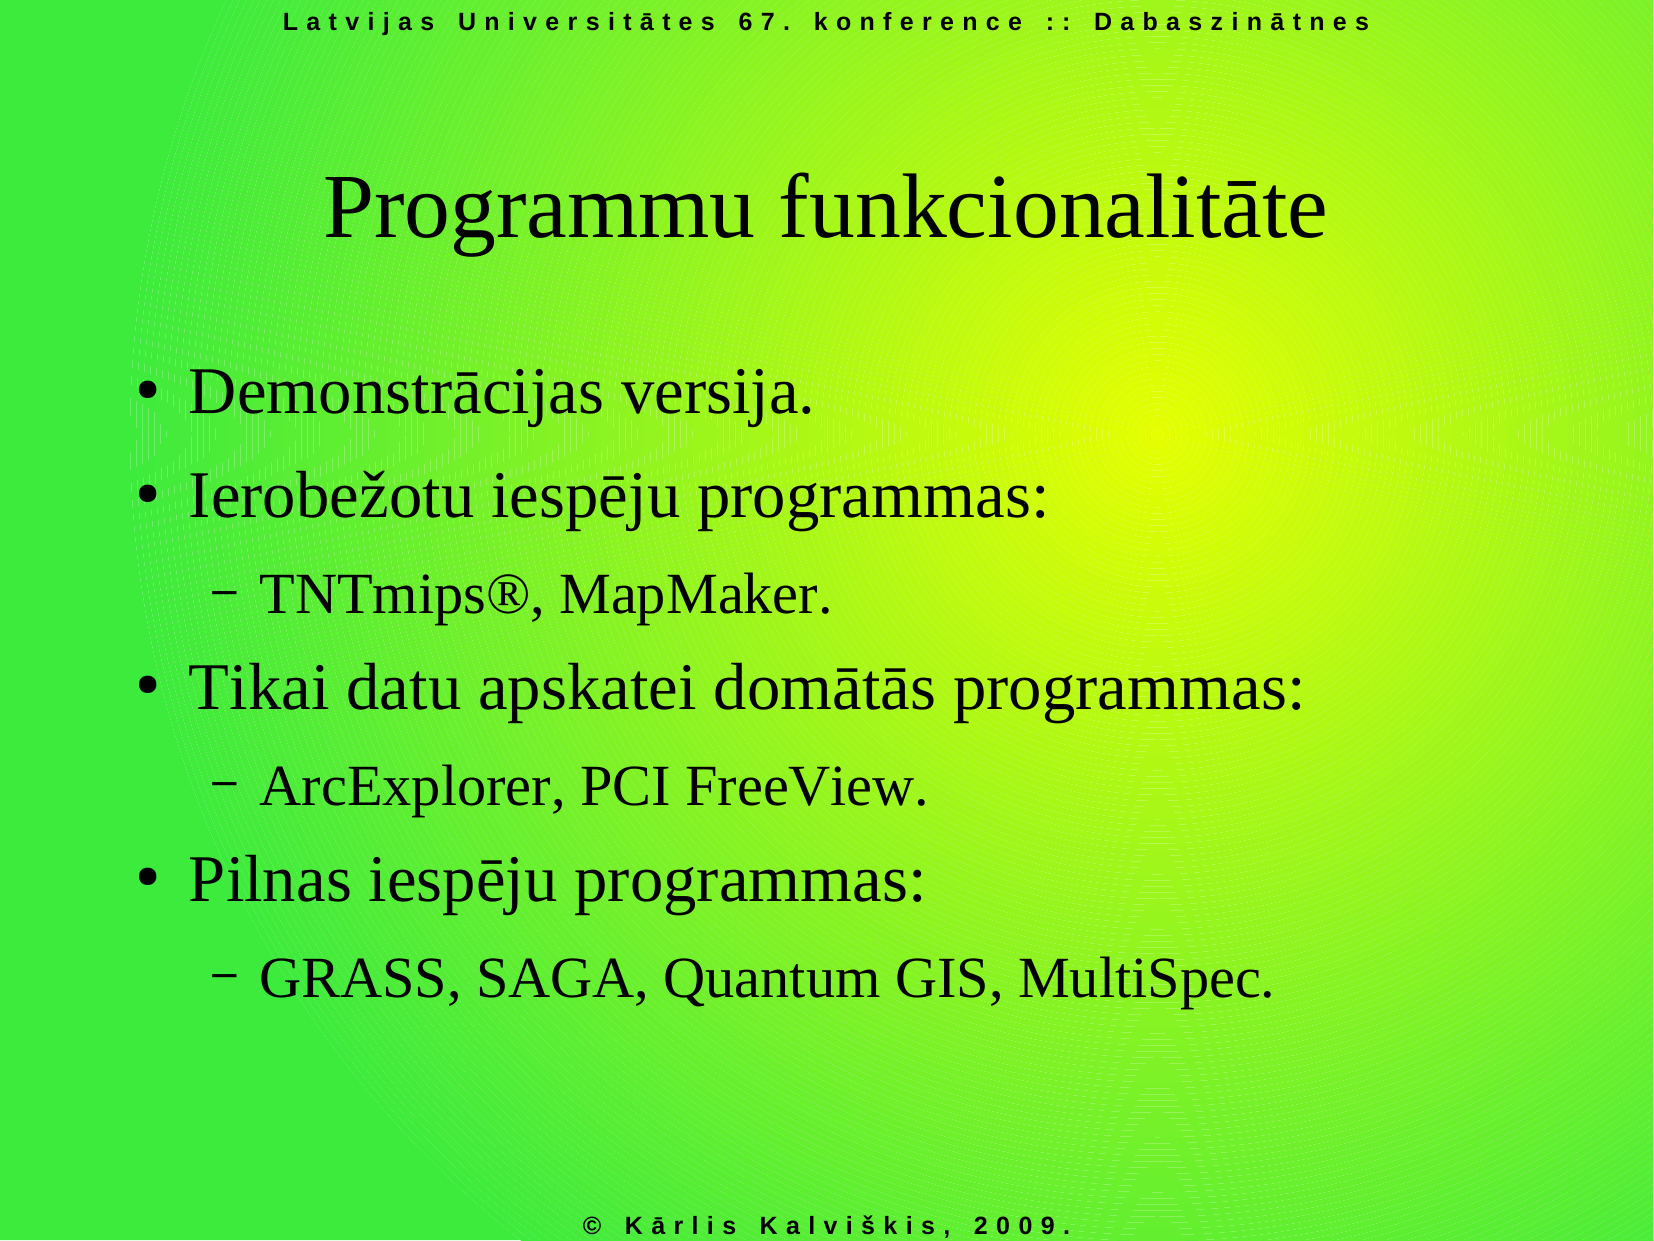

# Programmu funkcionalitāte
Demonstrācijas versija.
Ierobežotu iespēju programmas:
TNTmips®, MapMaker.
Tikai datu apskatei domātās programmas:
ArcExplorer, PCI FreeView.
Pilnas iespēju programmas:
GRASS, SAGA, Quantum GIS, MultiSpec.